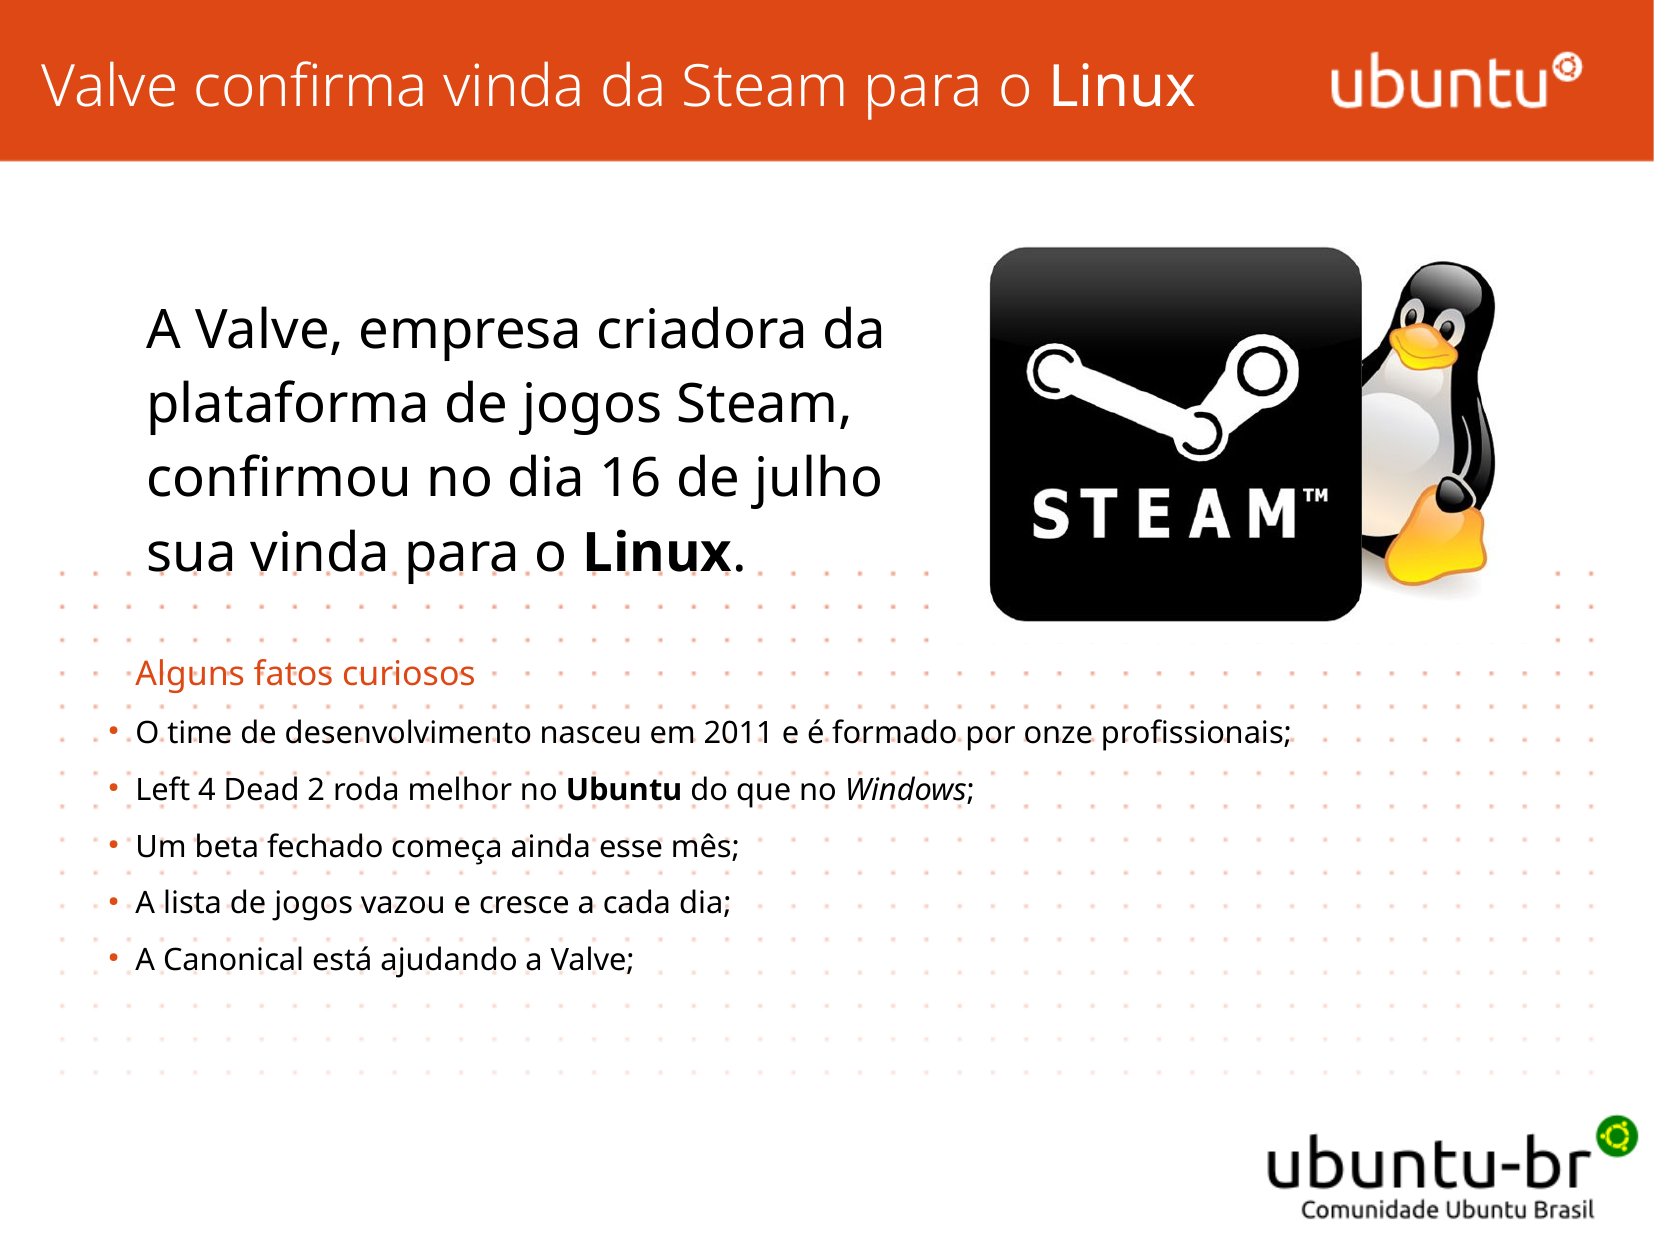

# Valve confirma vinda da Steam para o Linux
A Valve, empresa criadora da plataforma de jogos Steam, confirmou no dia 16 de julho sua vinda para o Linux.
Alguns fatos curiosos
O time de desenvolvimento nasceu em 2011 e é formado por onze profissionais;
Left 4 Dead 2 roda melhor no Ubuntu do que no Windows;
Um beta fechado começa ainda esse mês;
A lista de jogos vazou e cresce a cada dia;
A Canonical está ajudando a Valve;